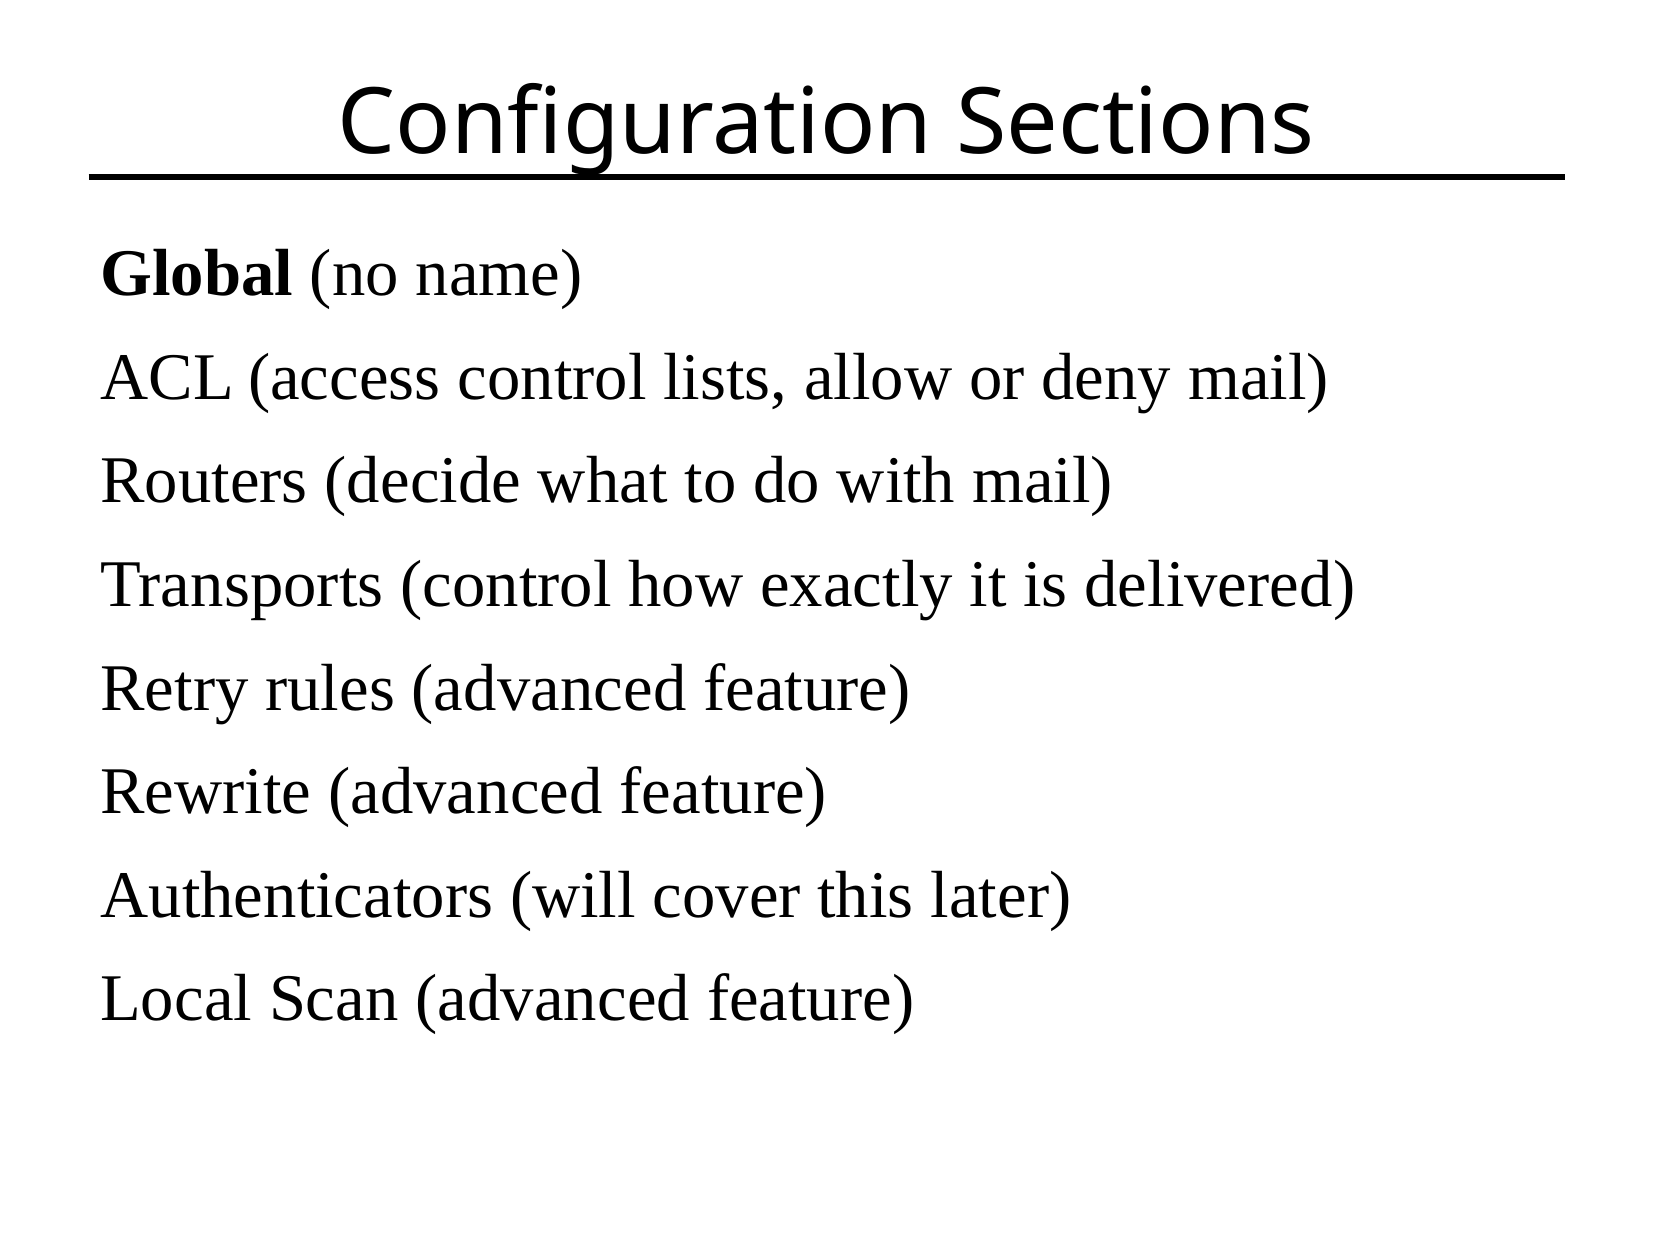

# Configuration Sections
Global (no name)
ACL (access control lists, allow or deny mail)
Routers (decide what to do with mail)
Transports (control how exactly it is delivered)
Retry rules (advanced feature)
Rewrite (advanced feature)
Authenticators (will cover this later)
Local Scan (advanced feature)